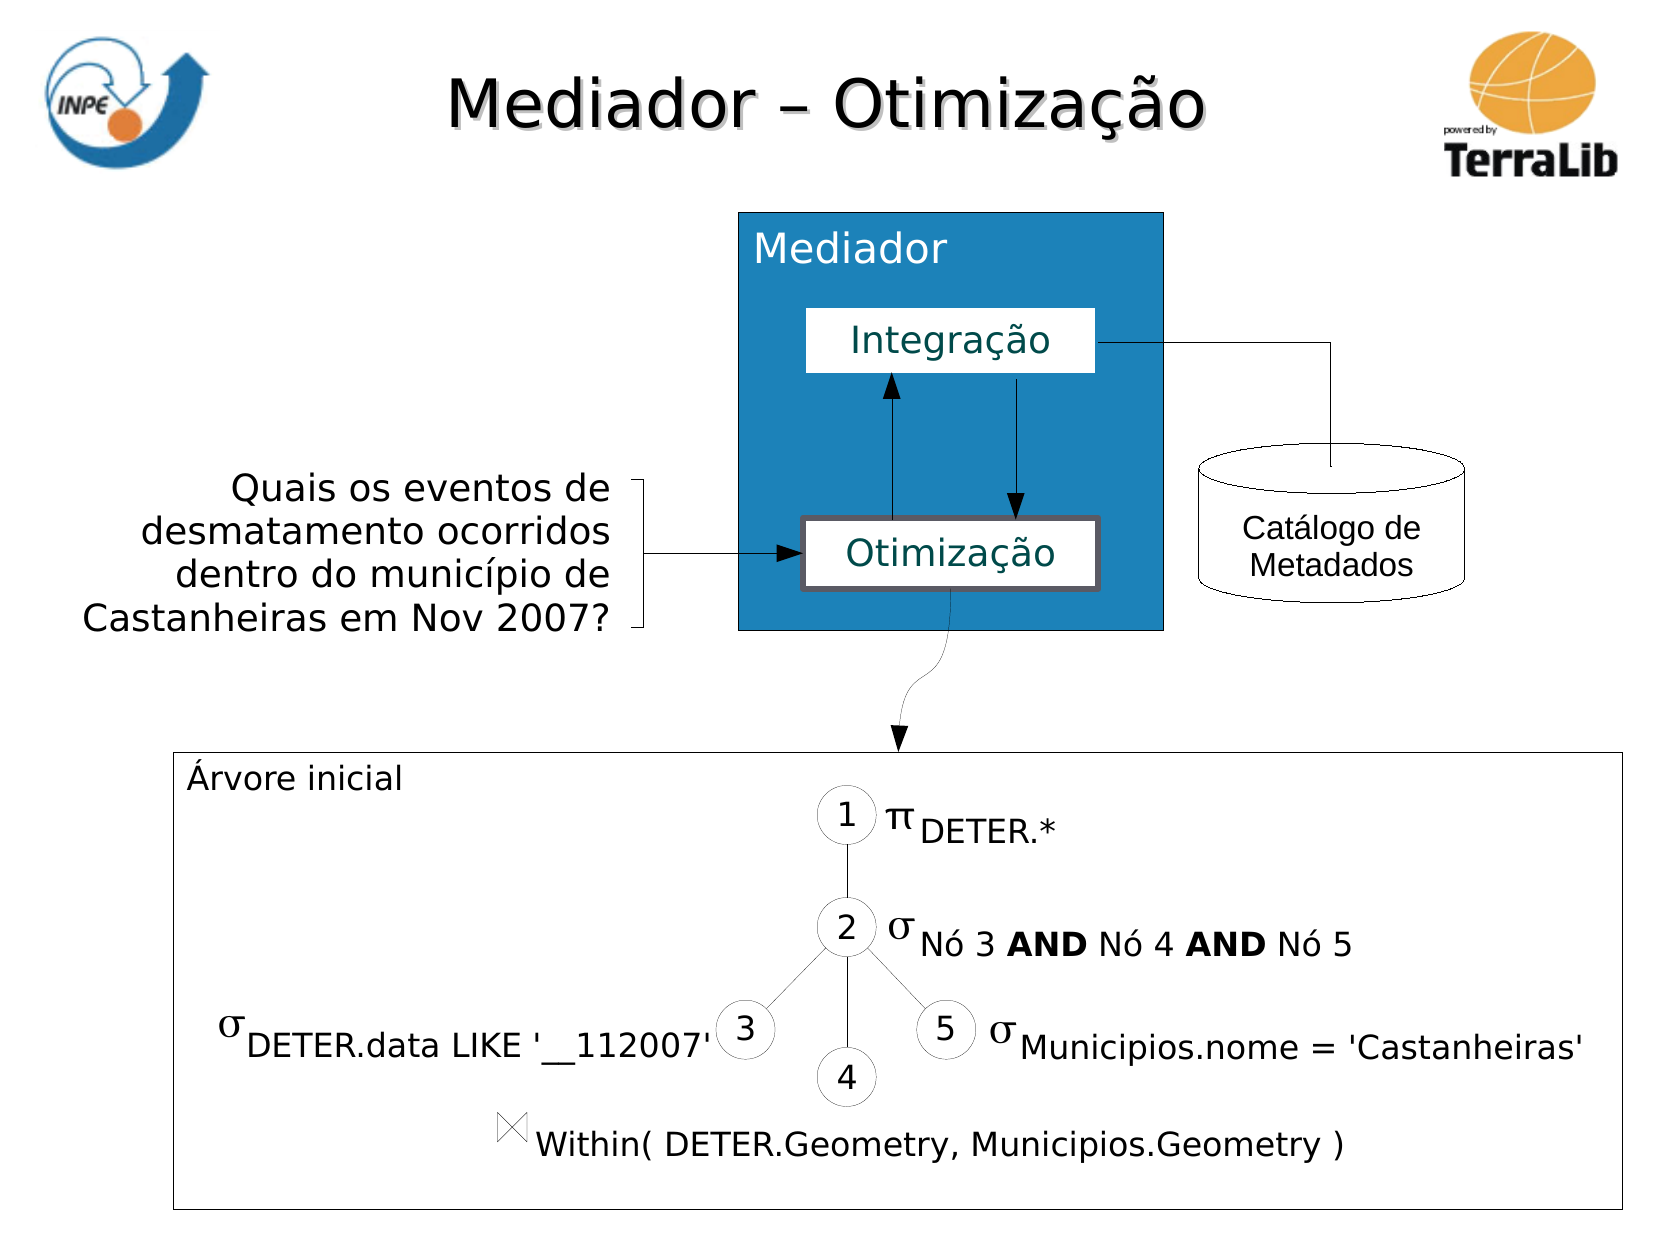

# Mediador – Otimização
Mediador
Integração
Catálogo de
Metadados
Quais os eventos de desmatamento ocorridos dentro do município de Castanheiras em Nov 2007?
Otimização